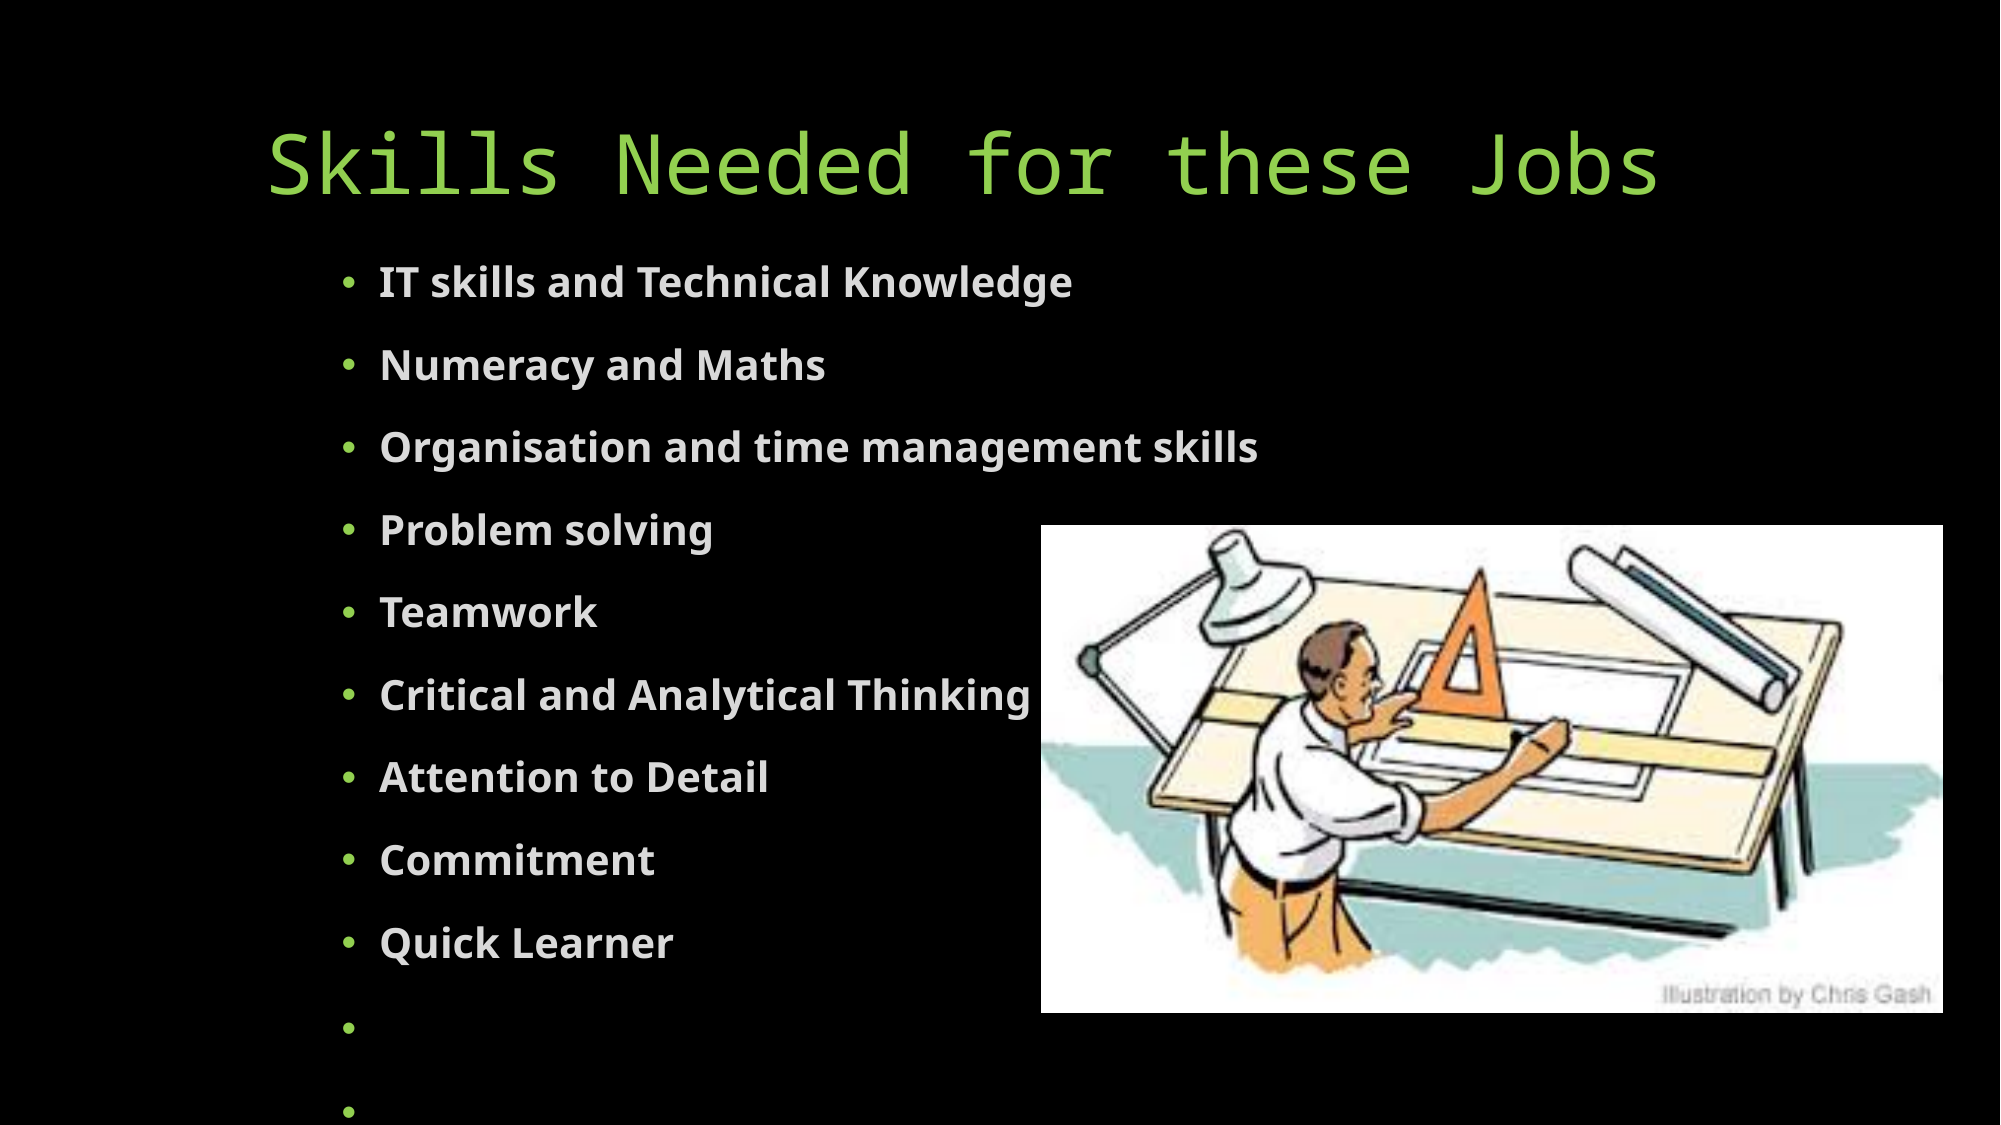

# Skills Needed for these Jobs
IT skills and Technical Knowledge
Numeracy and Maths
Organisation and time management skills
Problem solving
Teamwork
Critical and Analytical Thinking
Attention to Detail
Commitment
Quick Learner